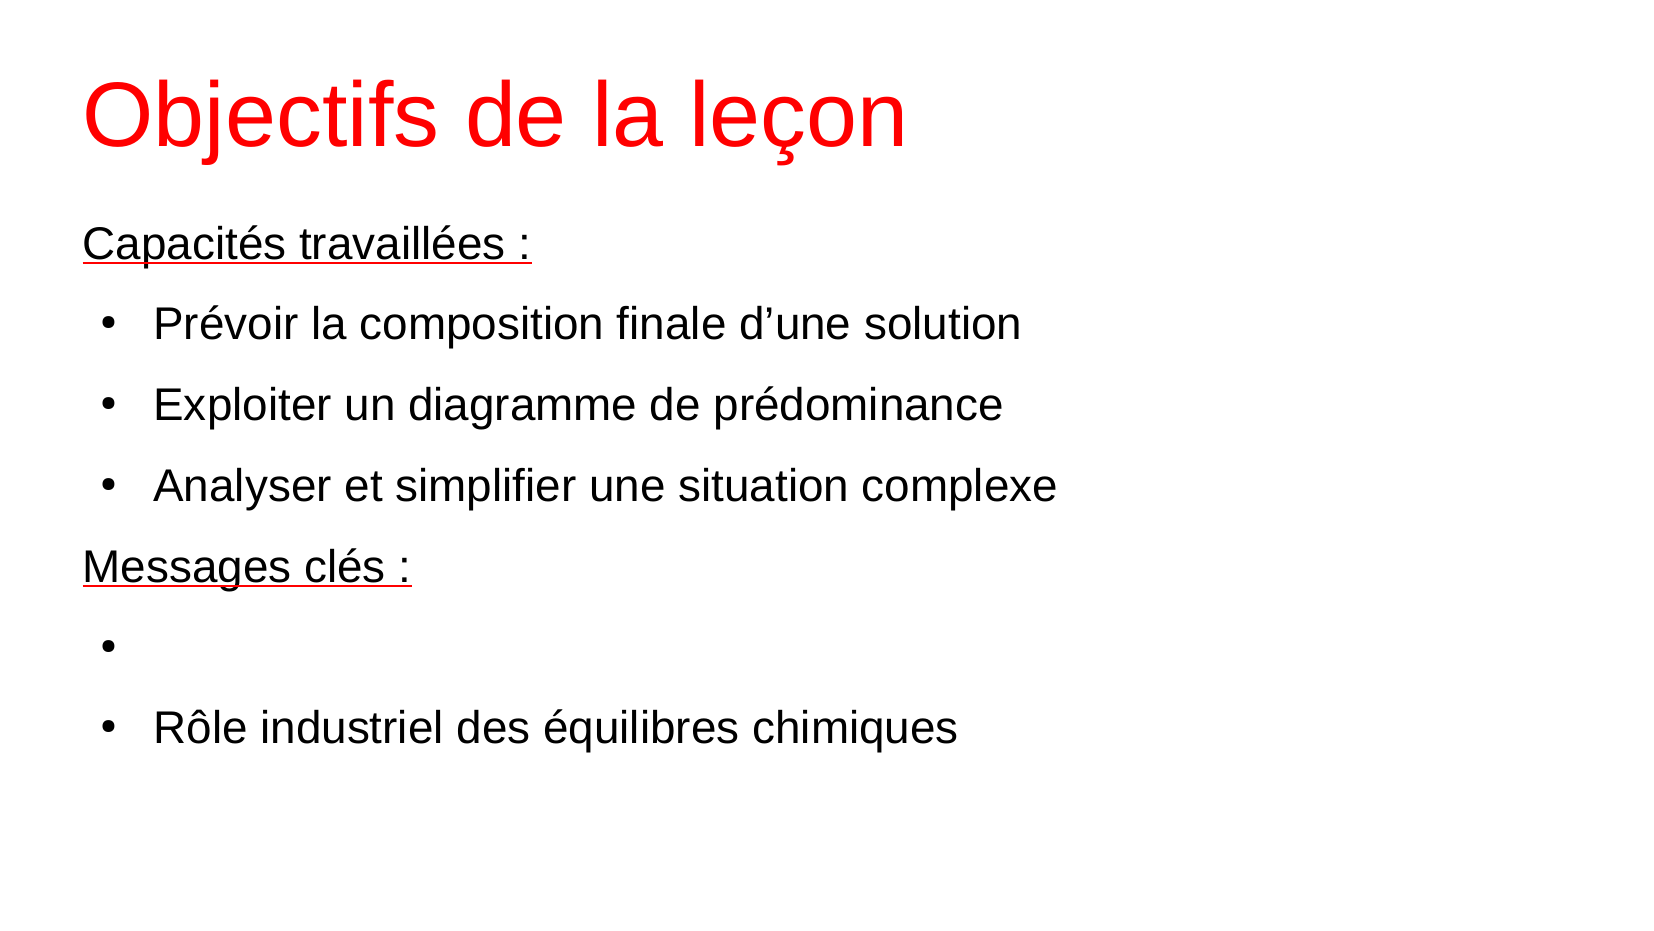

# Objectifs de la leçon
Capacités travaillées :
Prévoir la composition finale d’une solution
Exploiter un diagramme de prédominance
Analyser et simplifier une situation complexe
Messages clés :
Rôle industriel des équilibres chimiques